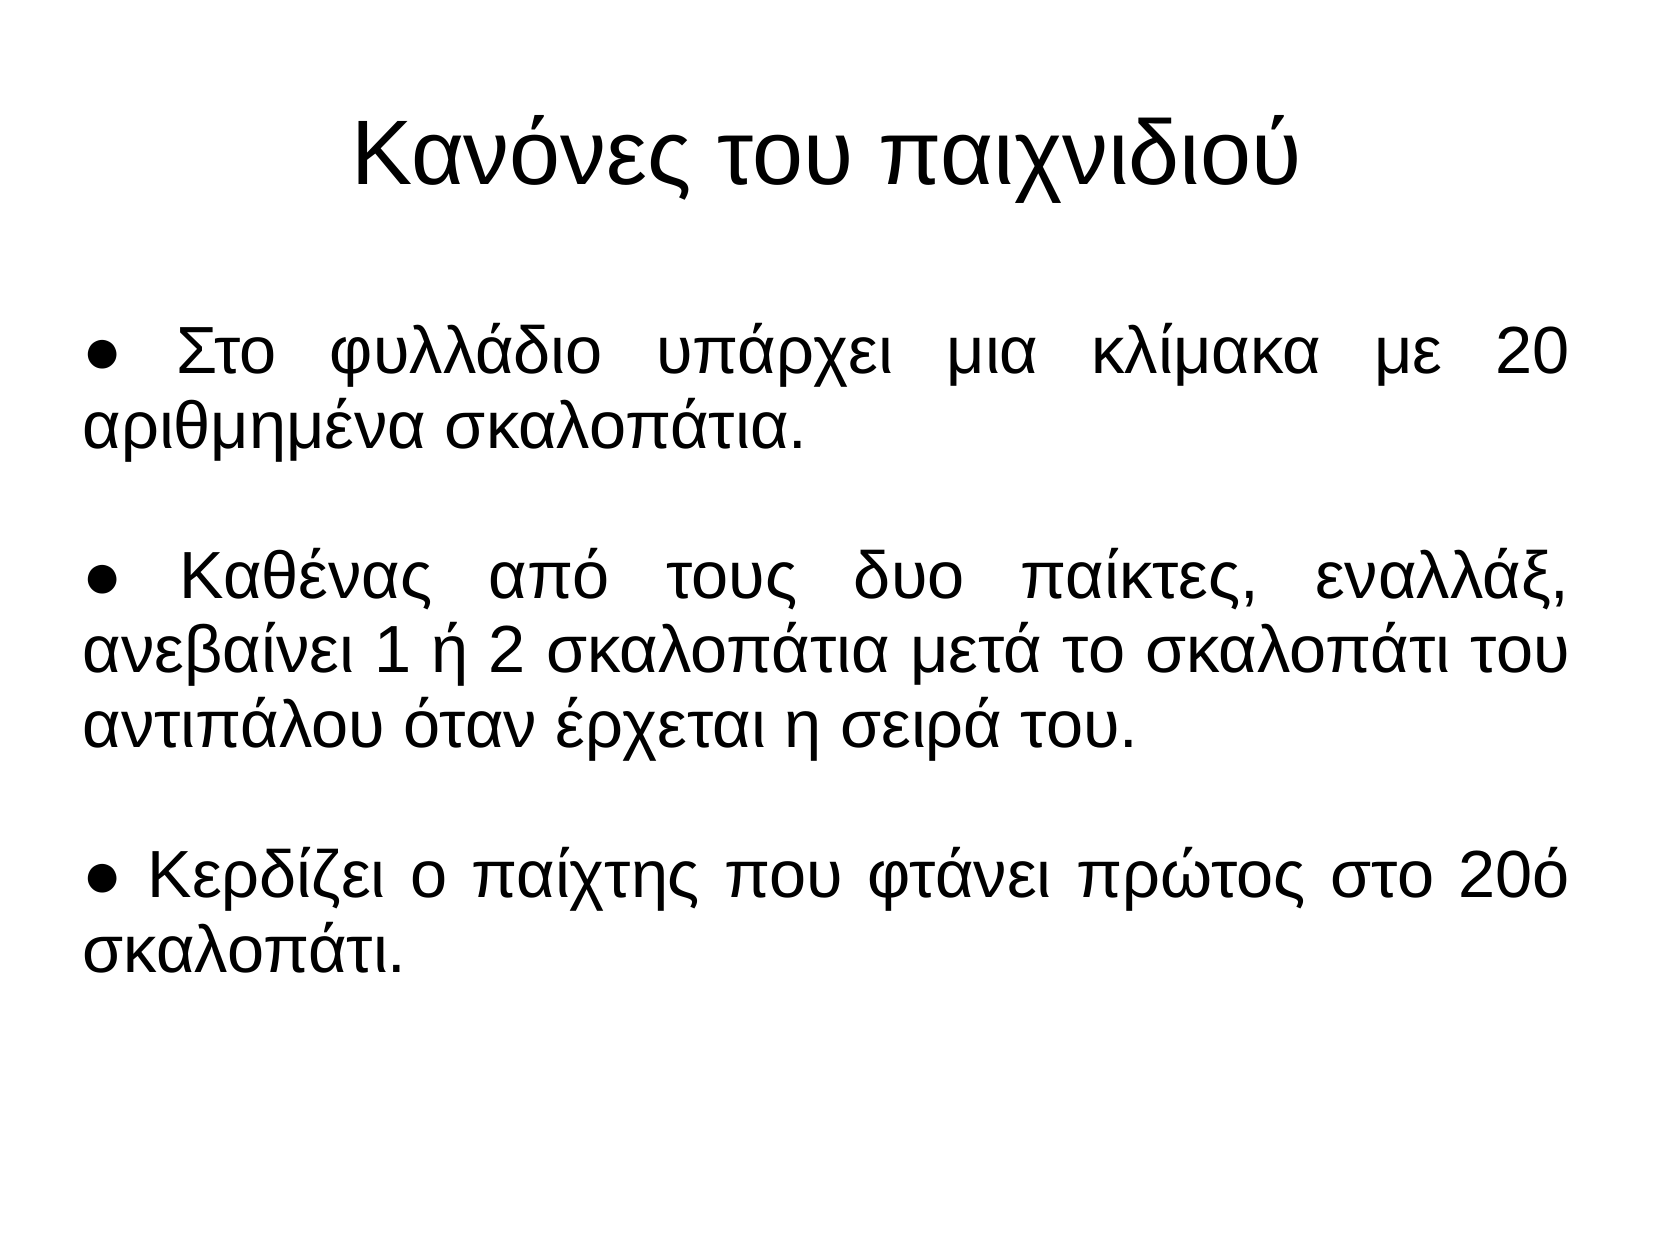

# Κανόνες του παιχνιδιού
● Στο φυλλάδιο υπάρχει μια κλίμακα με 20 αριθμημένα σκαλοπάτια.
● Καθένας από τους δυο παίκτες, εναλλάξ, ανεβαίνει 1 ή 2 σκαλοπάτια μετά το σκαλοπάτι του αντιπάλου όταν έρχεται η σειρά του.
● Κερδίζει ο παίχτης που φτάνει πρώτος στο 20ό σκαλοπάτι.